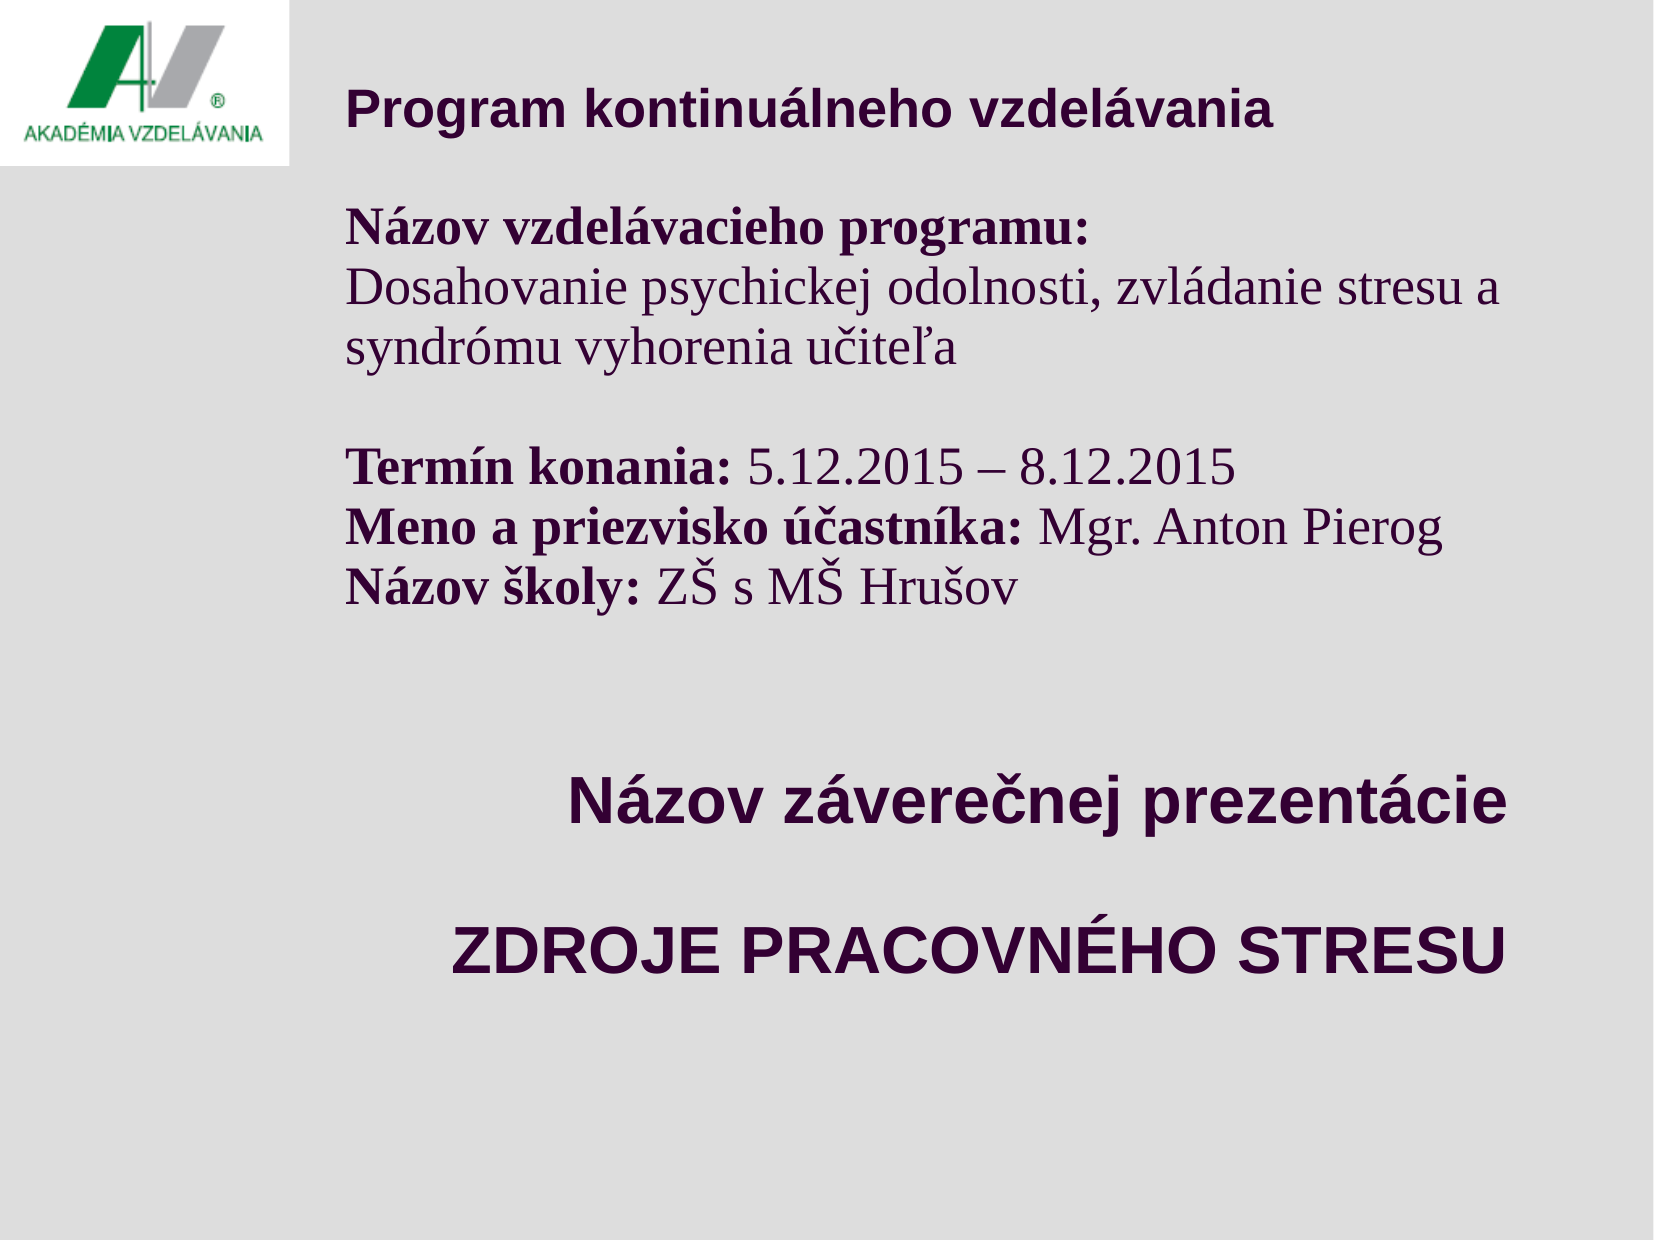

Program kontinuálneho vzdelávania
Názov vzdelávacieho programu:
Dosahovanie psychickej odolnosti, zvládanie stresu a syndrómu vyhorenia učiteľa
Termín konania: 5.12.2015 – 8.12.2015
Meno a priezvisko účastníka: Mgr. Anton Pierog
Názov školy: ZŠ s MŠ Hrušov
Názov záverečnej prezentácie
ZDROJE PRACOVNÉHO STRESU